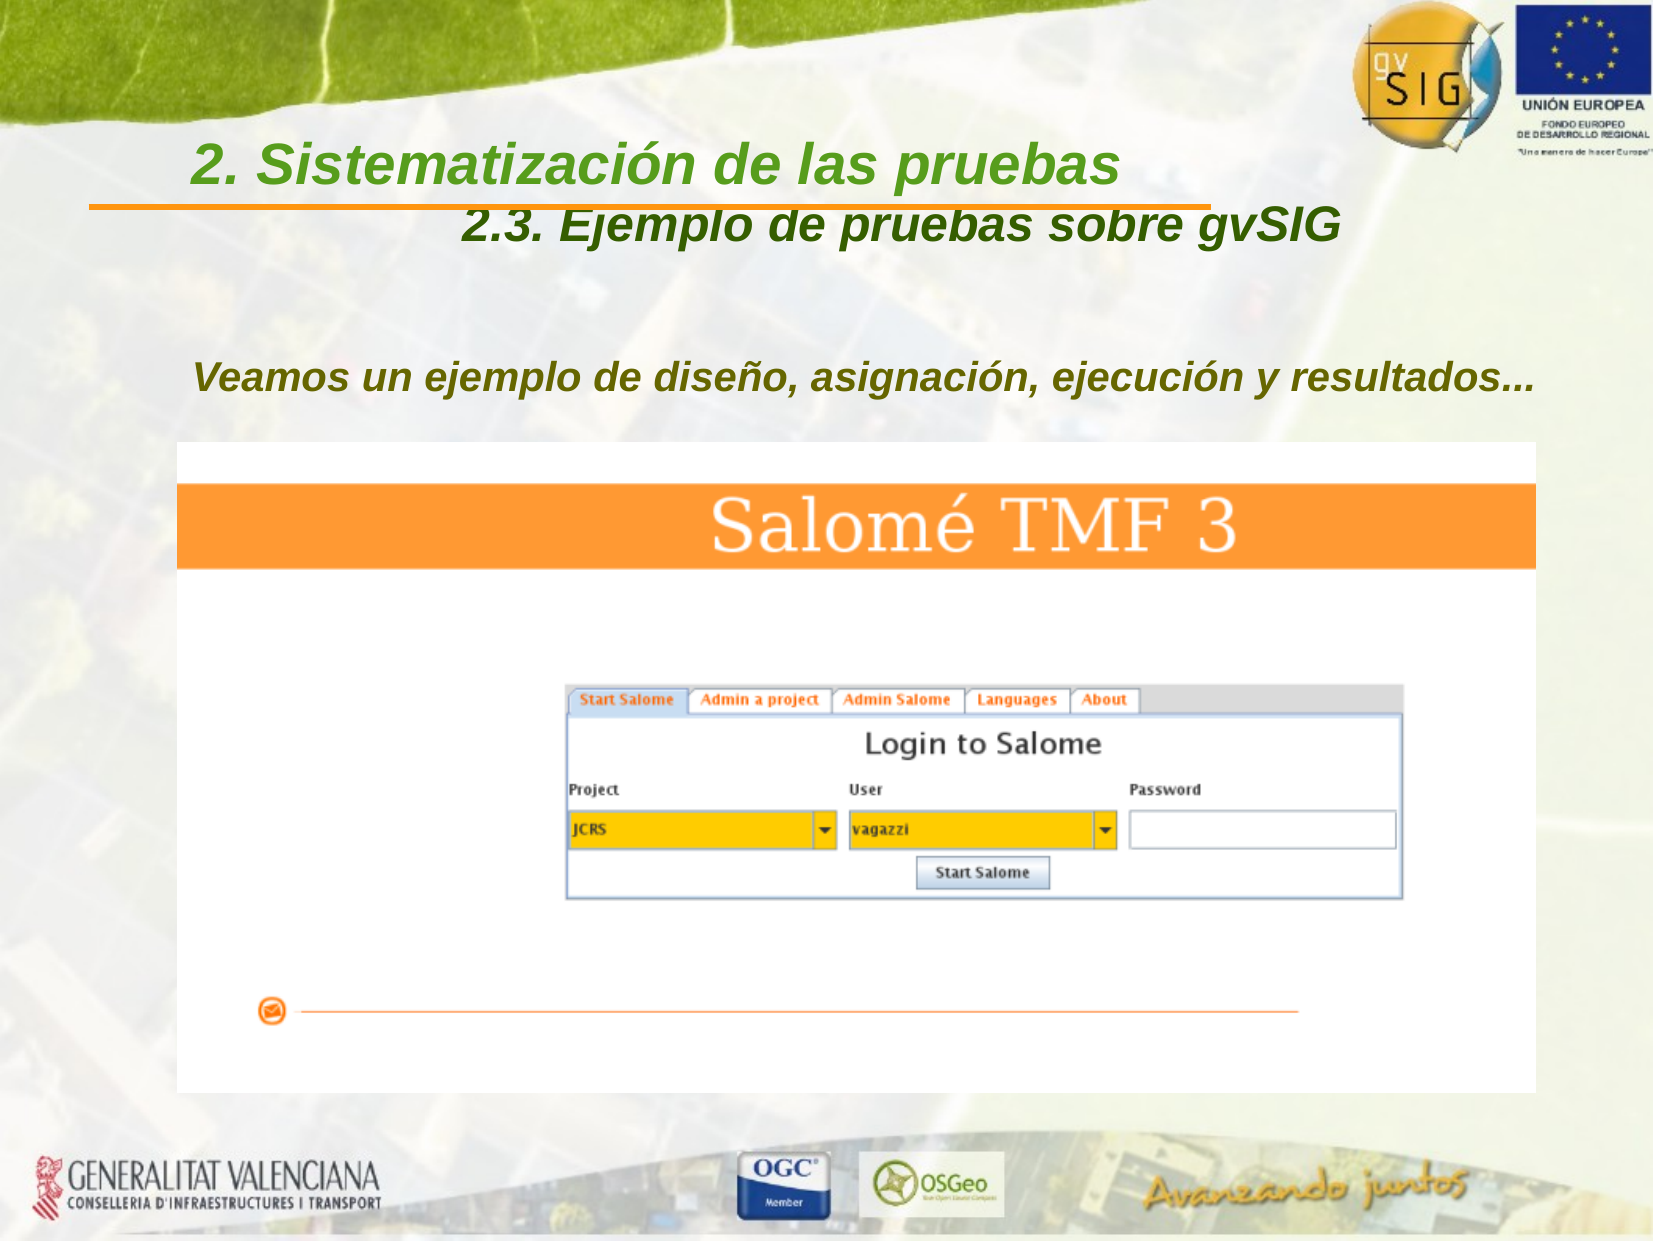

2. Sistematización de las pruebas
2.3. Ejemplo de pruebas sobre gvSIG
Veamos un ejemplo de diseño, asignación, ejecución y resultados...